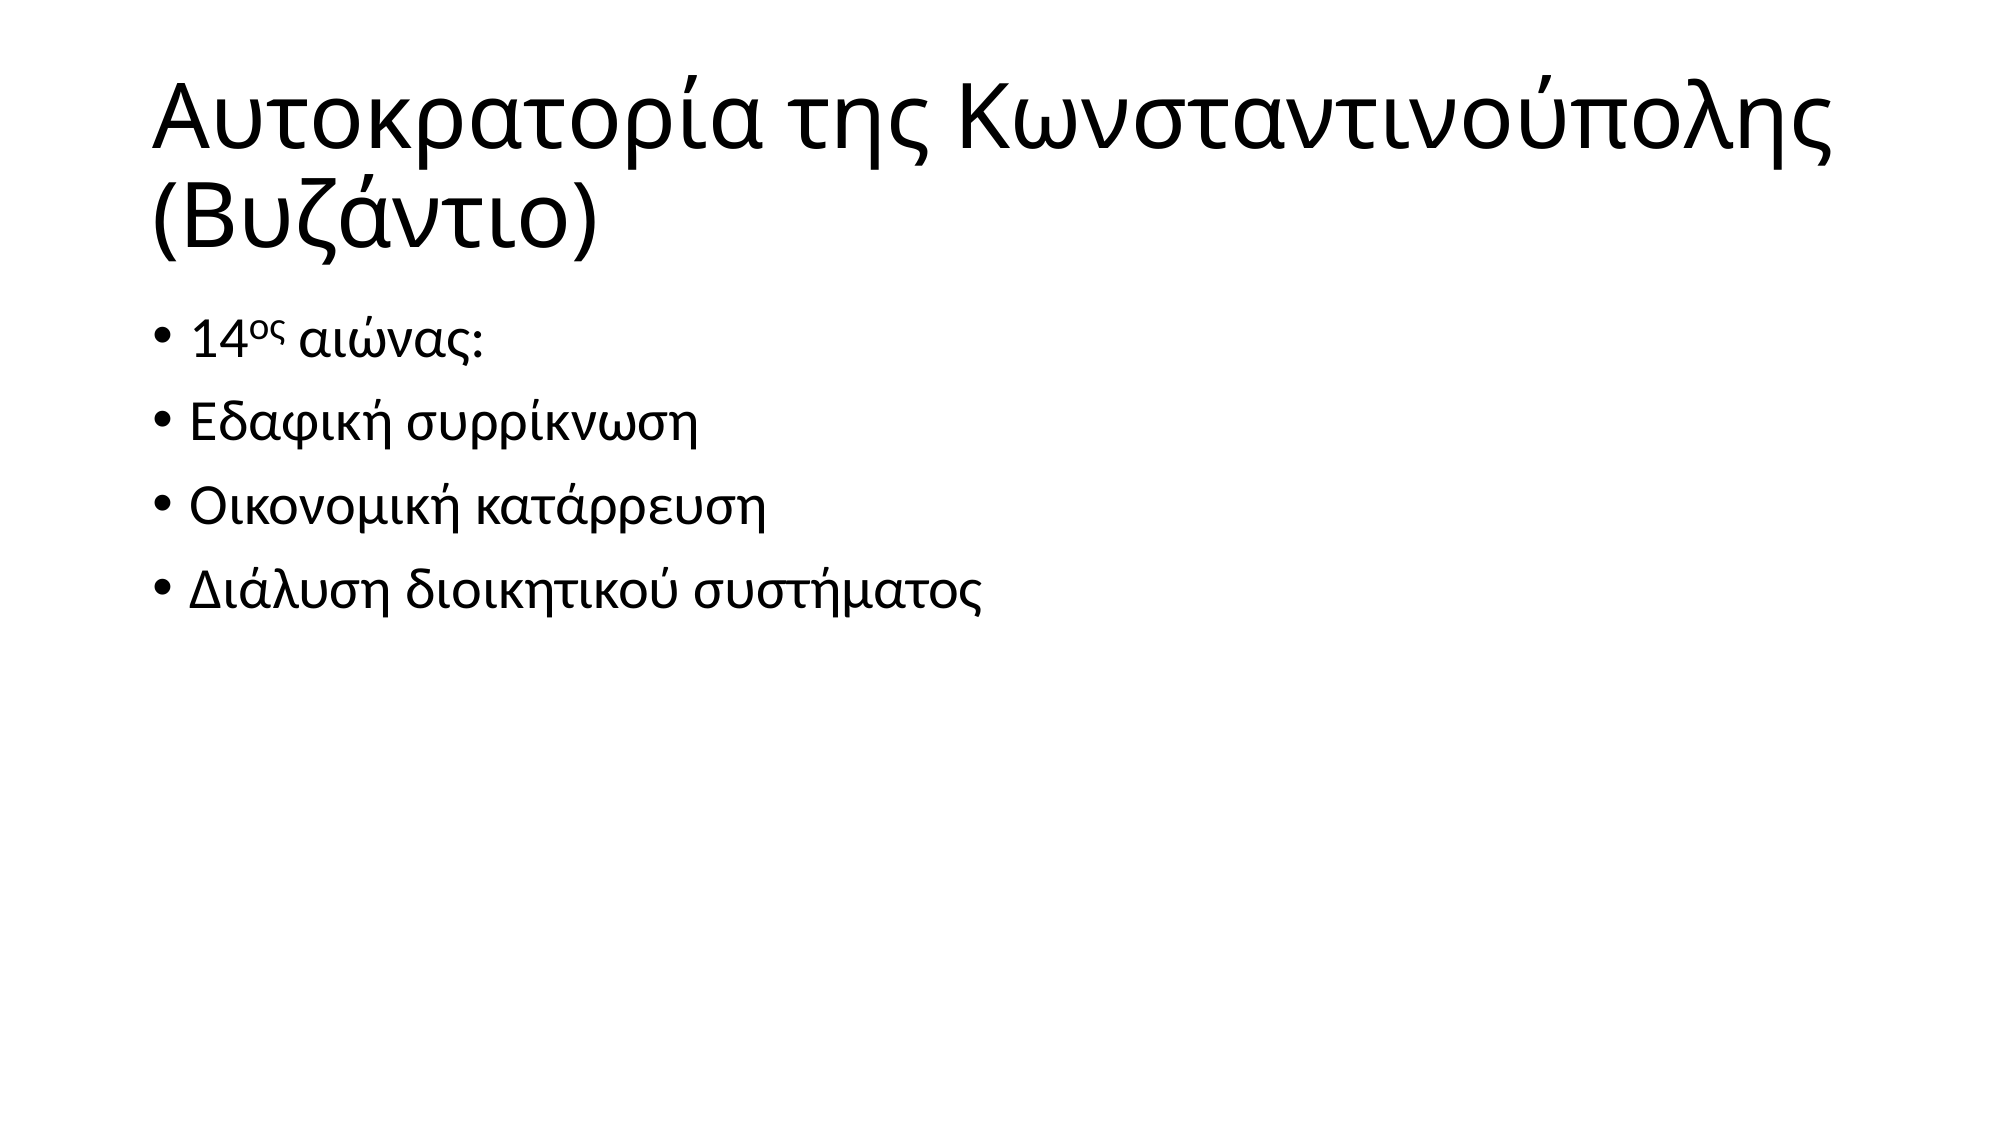

# Αυτοκρατορία της Κωνσταντινούπολης (Βυζάντιο)
14ος αιώνας:
Εδαφική συρρίκνωση
Οικονομική κατάρρευση
Διάλυση διοικητικού συστήματος